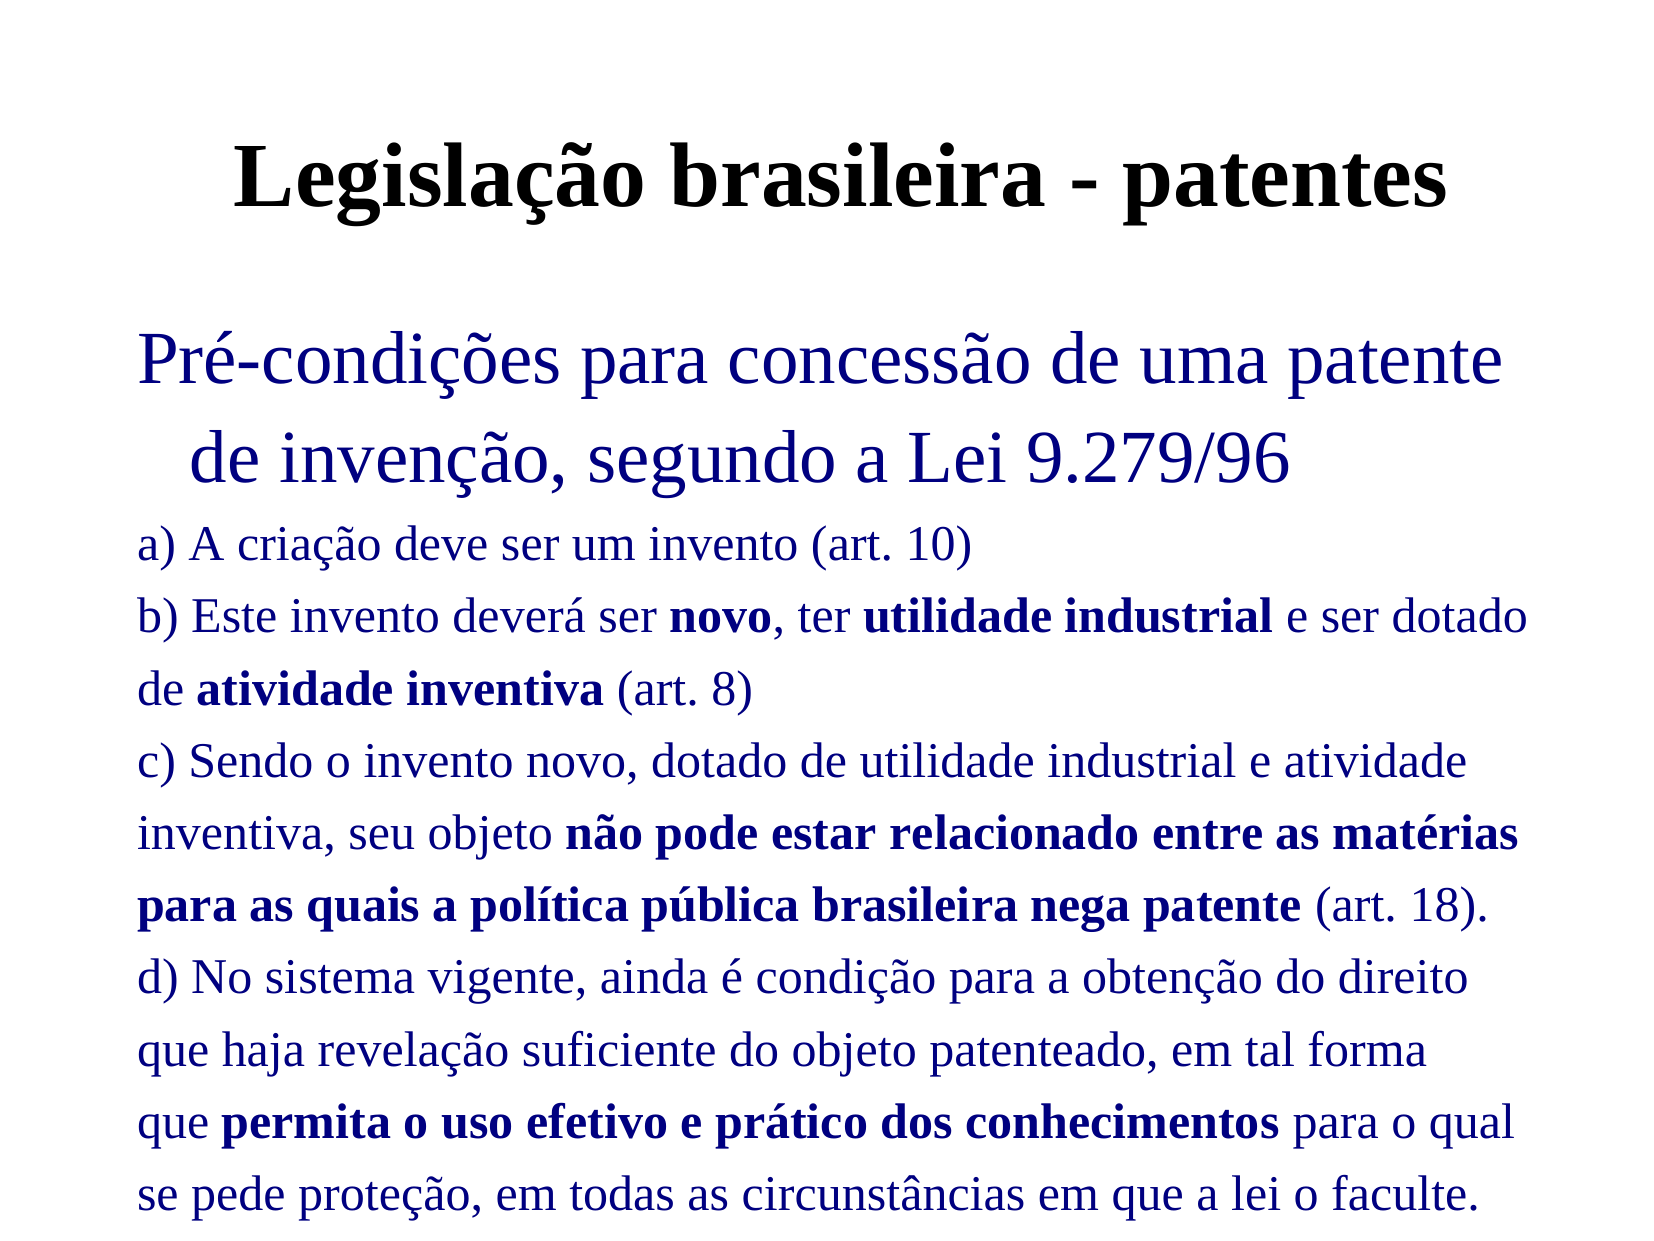

# Legislação brasileira - patentes
Pré-condições para concessão de uma patente de invenção, segundo a Lei 9.279/96
a) A criação deve ser um invento (art. 10)
b) Este invento deverá ser novo, ter utilidade industrial e ser dotado
de atividade inventiva (art. 8)
c) Sendo o invento novo, dotado de utilidade industrial e atividade
inventiva, seu objeto não pode estar relacionado entre as matérias
para as quais a política pública brasileira nega patente (art. 18).
d) No sistema vigente, ainda é condição para a obtenção do direito
que haja revelação suficiente do objeto patenteado, em tal forma
que permita o uso efetivo e prático dos conhecimentos para o qual
se pede proteção, em todas as circunstâncias em que a lei o faculte.